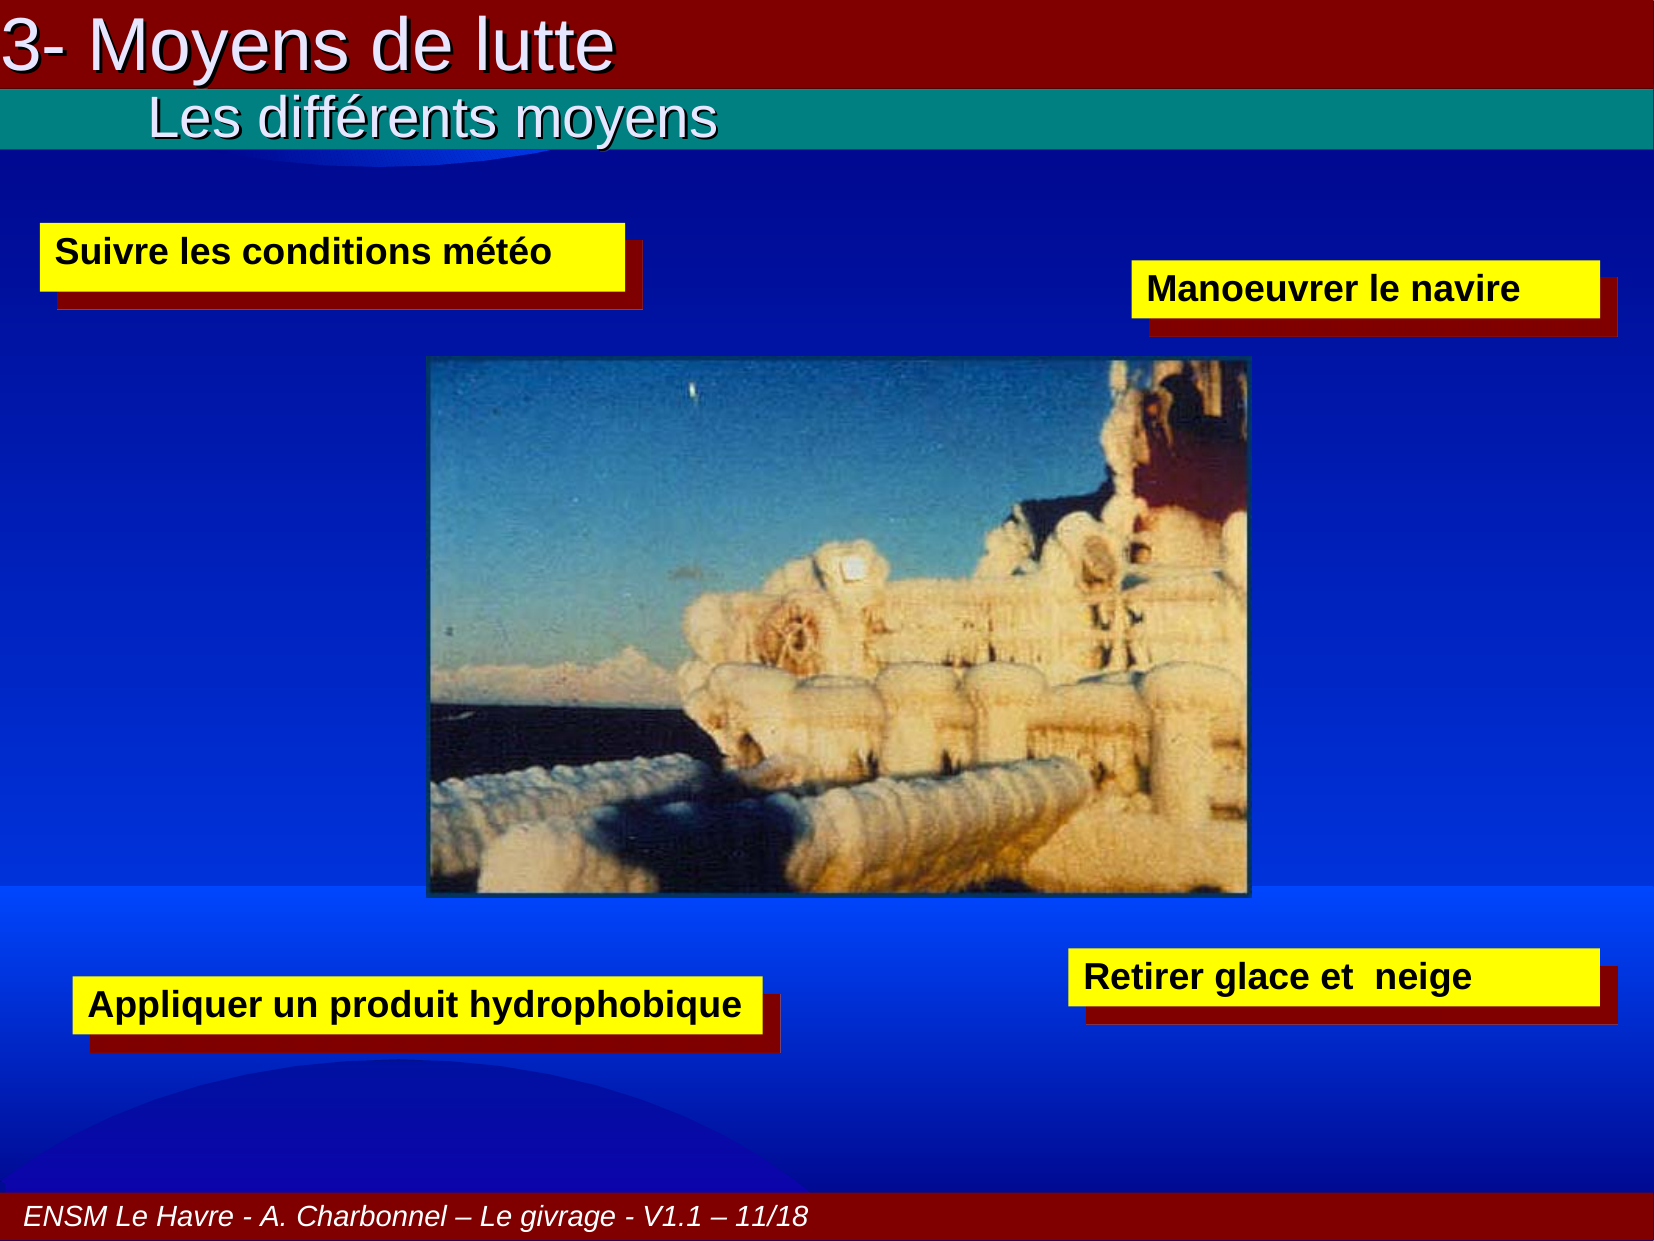

3- Moyens de lutte
# Les différents moyens
Suivre les conditions météo
Manoeuvrer le navire
Retirer glace et neige
Appliquer un produit hydrophobique
 ENSM Le Havre - A. Charbonnel – Le givrage - V1.1 – 11/18